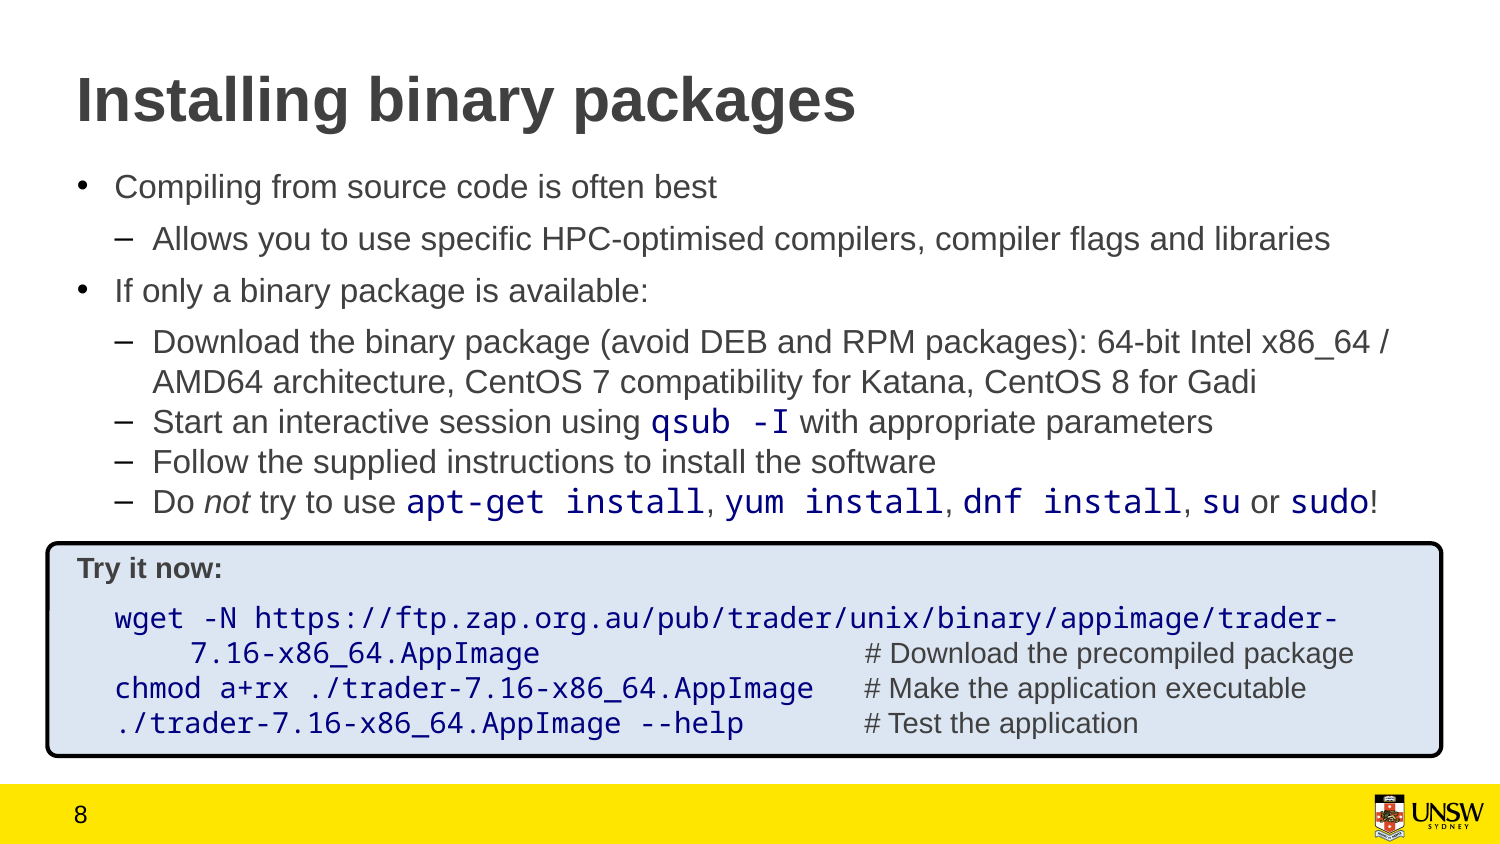

# Installing binary packages
Compiling from source code is often best
Allows you to use specific HPC-optimised compilers, compiler flags and libraries
If only a binary package is available:
Download the binary package (avoid DEB and RPM packages): 64-bit Intel x86_64 / AMD64 architecture, CentOS 7 compatibility for Katana, CentOS 8 for Gadi
Start an interactive session using qsub -I with appropriate parameters
Follow the supplied instructions to install the software
Do not try to use apt-get install, yum install, dnf install, su or sudo!
Try it now:
wget -N https://ftp.zap.org.au/pub/trader/unix/binary/appimage/trader-7.16-x86_64.AppImage 					# Download the precompiled package
chmod a+rx ./trader-7.16-x86_64.AppImage	# Make the application executable
./trader-7.16-x86_64.AppImage --help		# Test the application